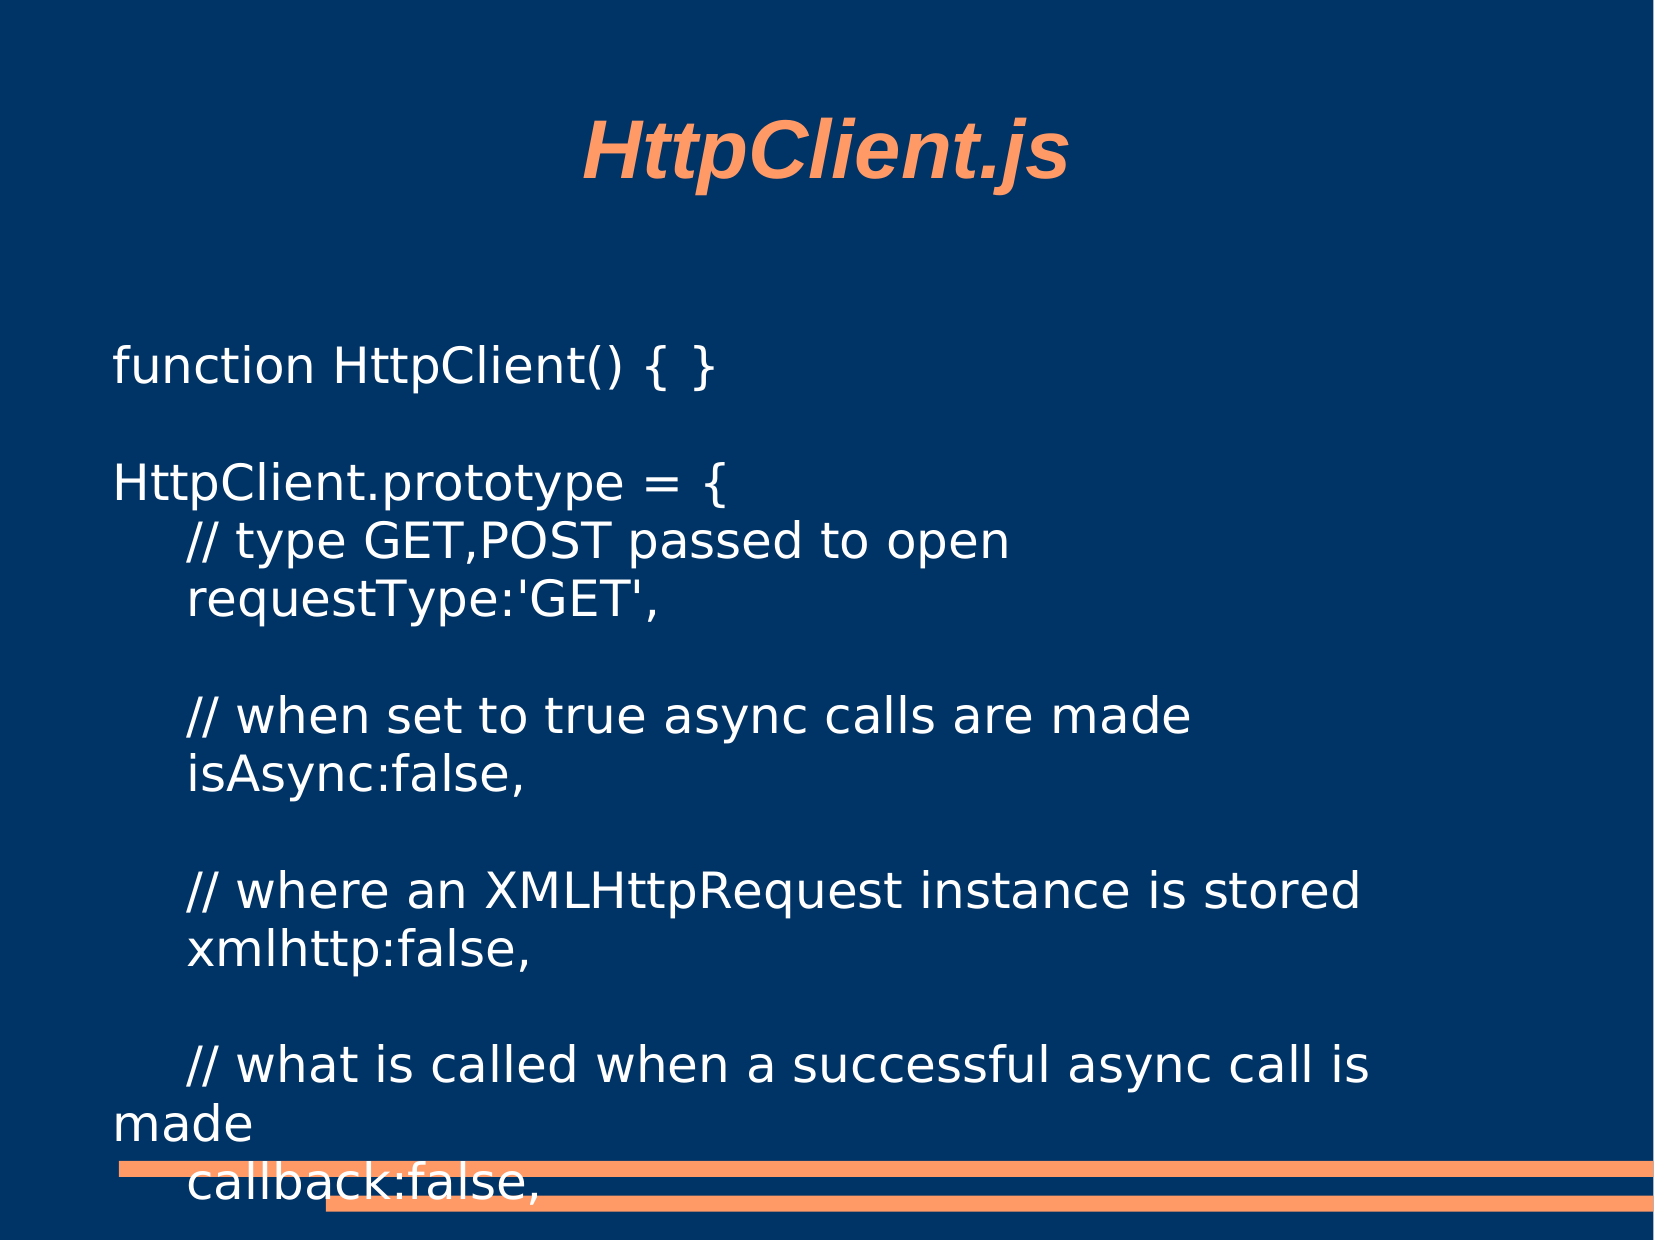

# HttpClient.js
function HttpClient() { }
HttpClient.prototype = {
	// type GET,POST passed to open
	requestType:'GET',
	// when set to true async calls are made
	isAsync:false,
	// where an XMLHttpRequest instance is stored
	xmlhttp:false,
	// what is called when a successful async call is made
	callback:false,